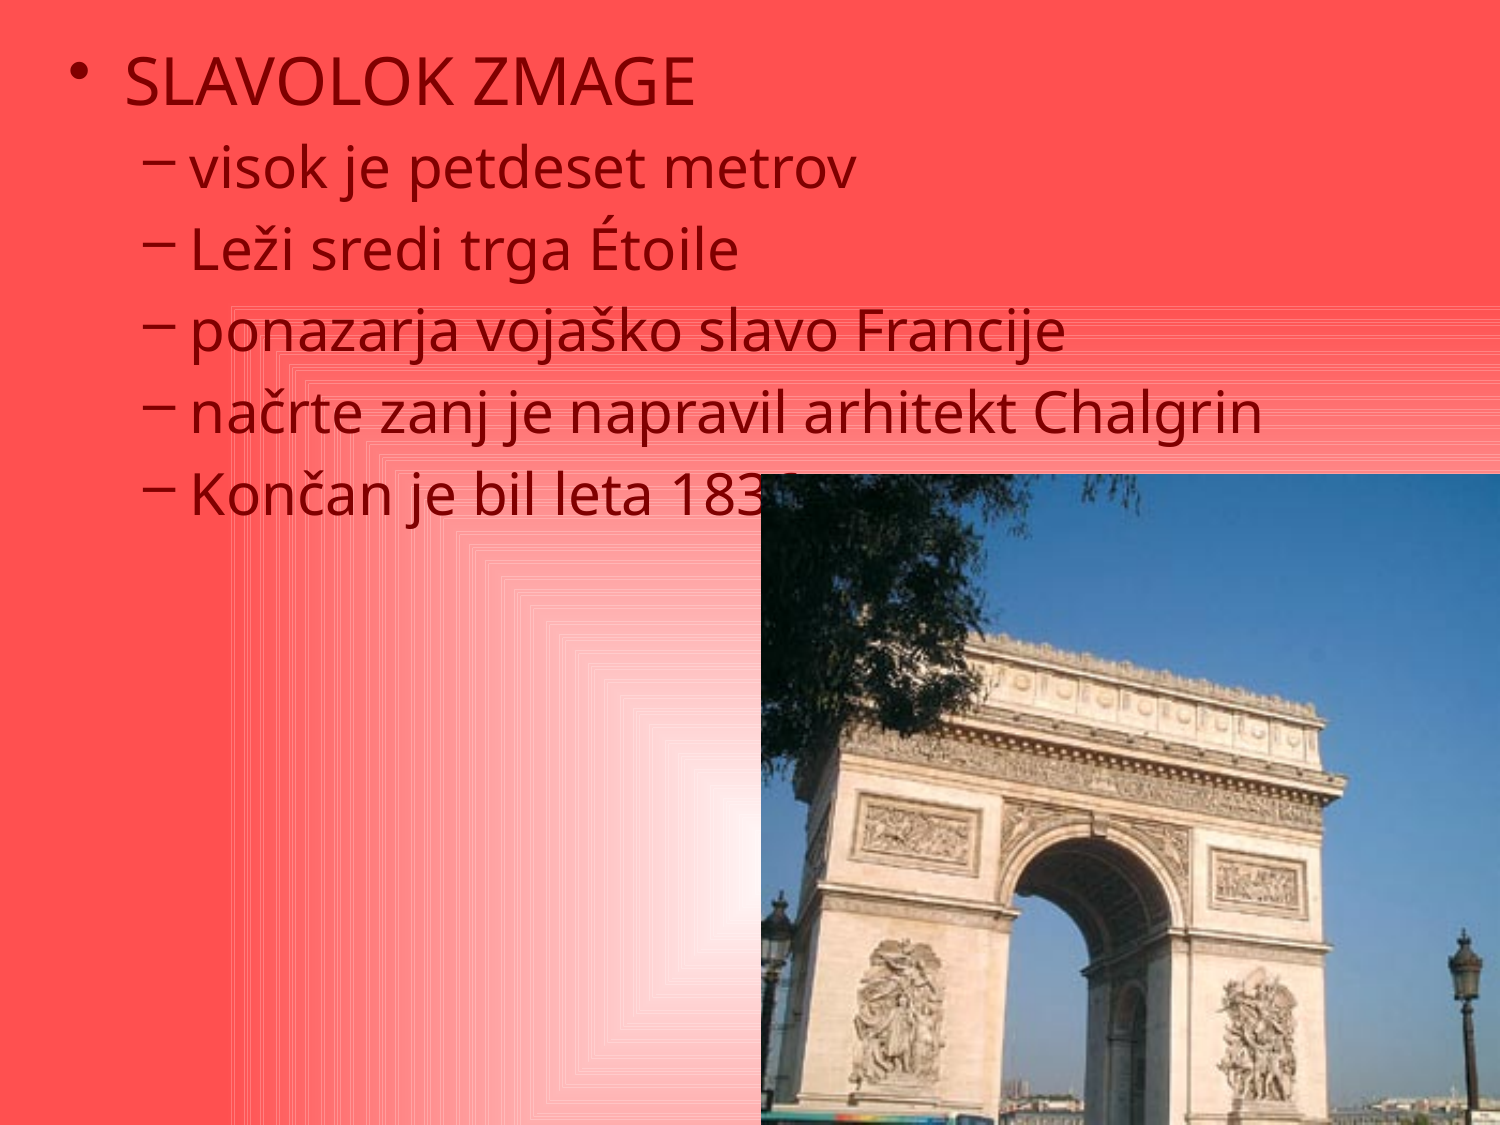

# SLAVOLOK ZMAGE
visok je petdeset metrov
Leži sredi trga Étoile
ponazarja vojaško slavo Francije
načrte zanj je napravil arhitekt Chalgrin
Končan je bil leta 1836